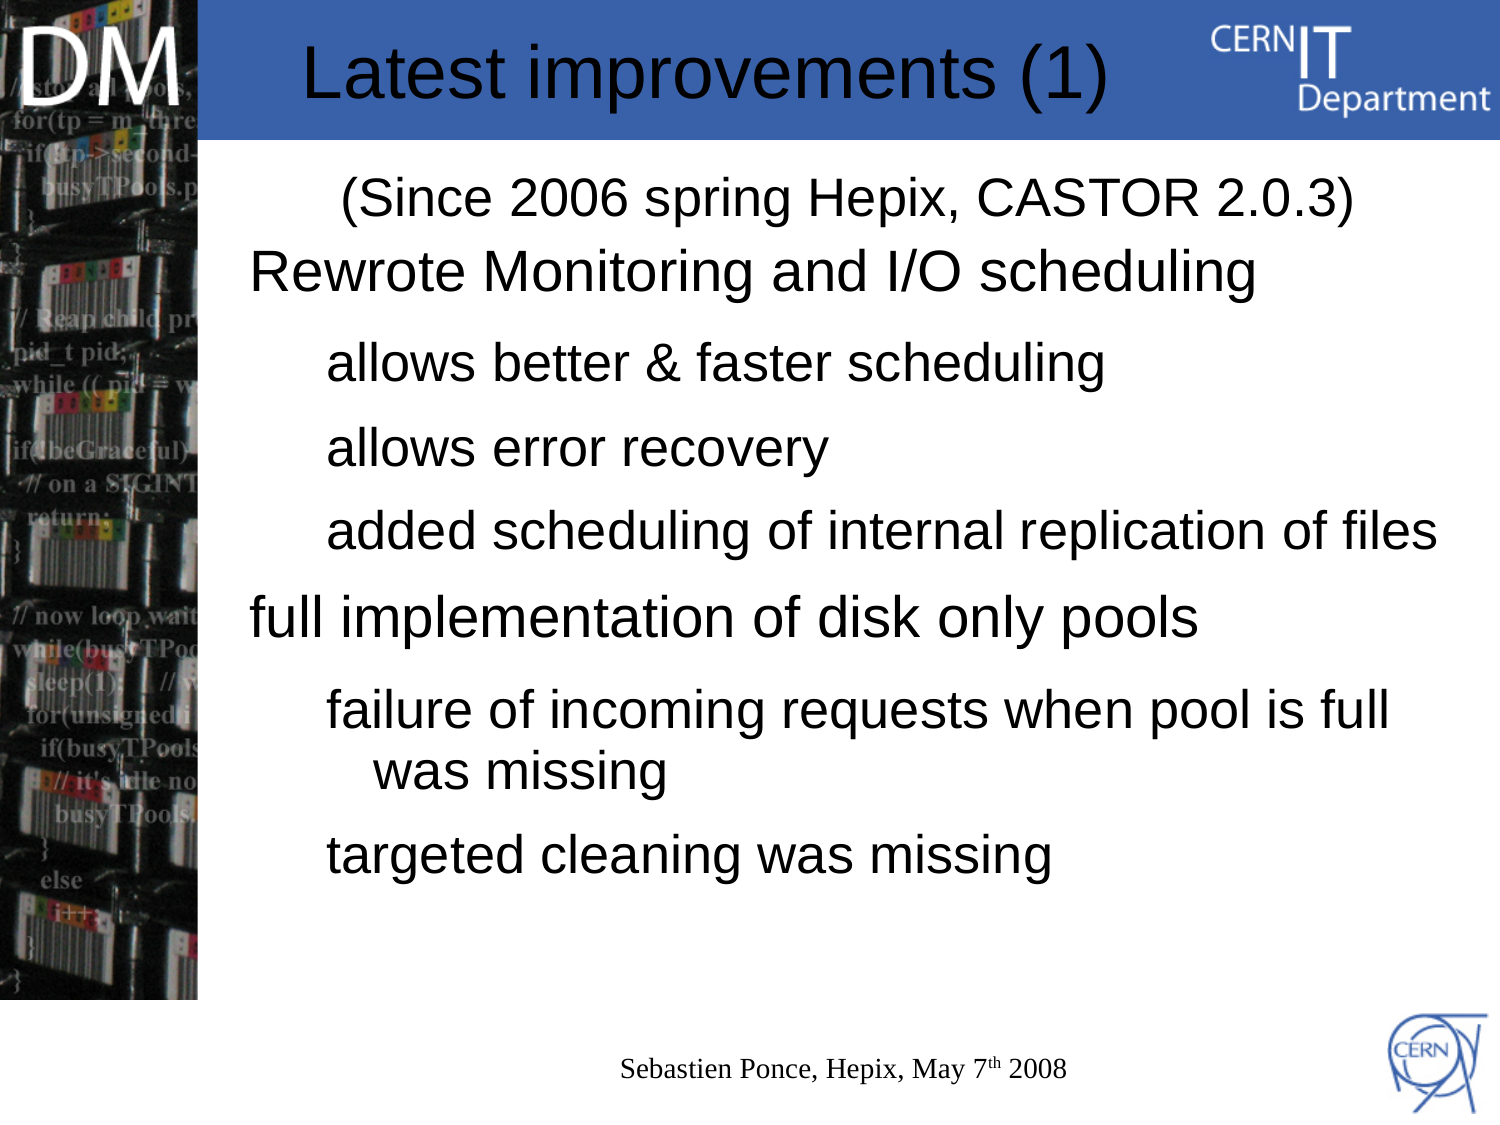

# Latest improvements (1)
(Since 2006 spring Hepix, CASTOR 2.0.3)
Rewrote Monitoring and I/O scheduling
allows better & faster scheduling
allows error recovery
added scheduling of internal replication of files
full implementation of disk only pools
failure of incoming requests when pool is full was missing
targeted cleaning was missing